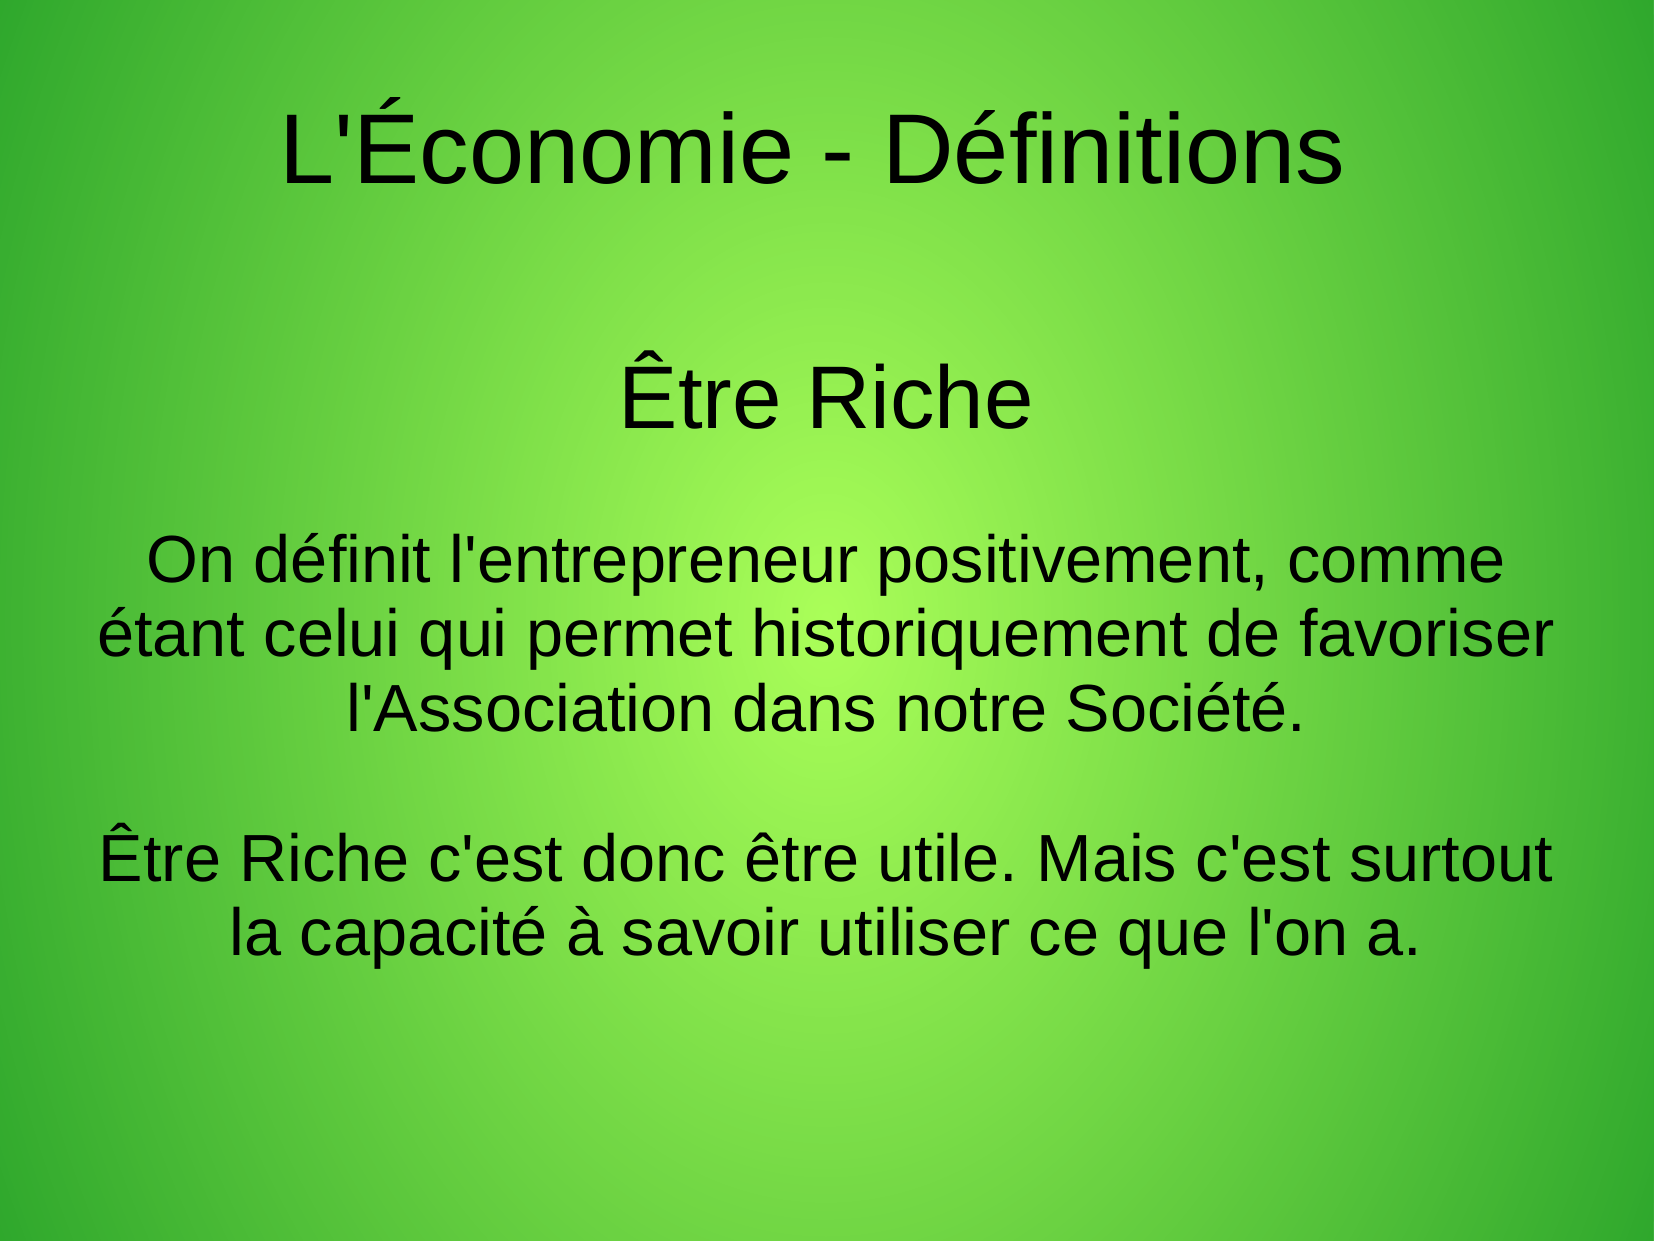

# L'Économie - Définitions
Être Riche
On définit l'entrepreneur positivement, comme étant celui qui permet historiquement de favoriser l'Association dans notre Société.
Être Riche c'est donc être utile. Mais c'est surtout la capacité à savoir utiliser ce que l'on a.